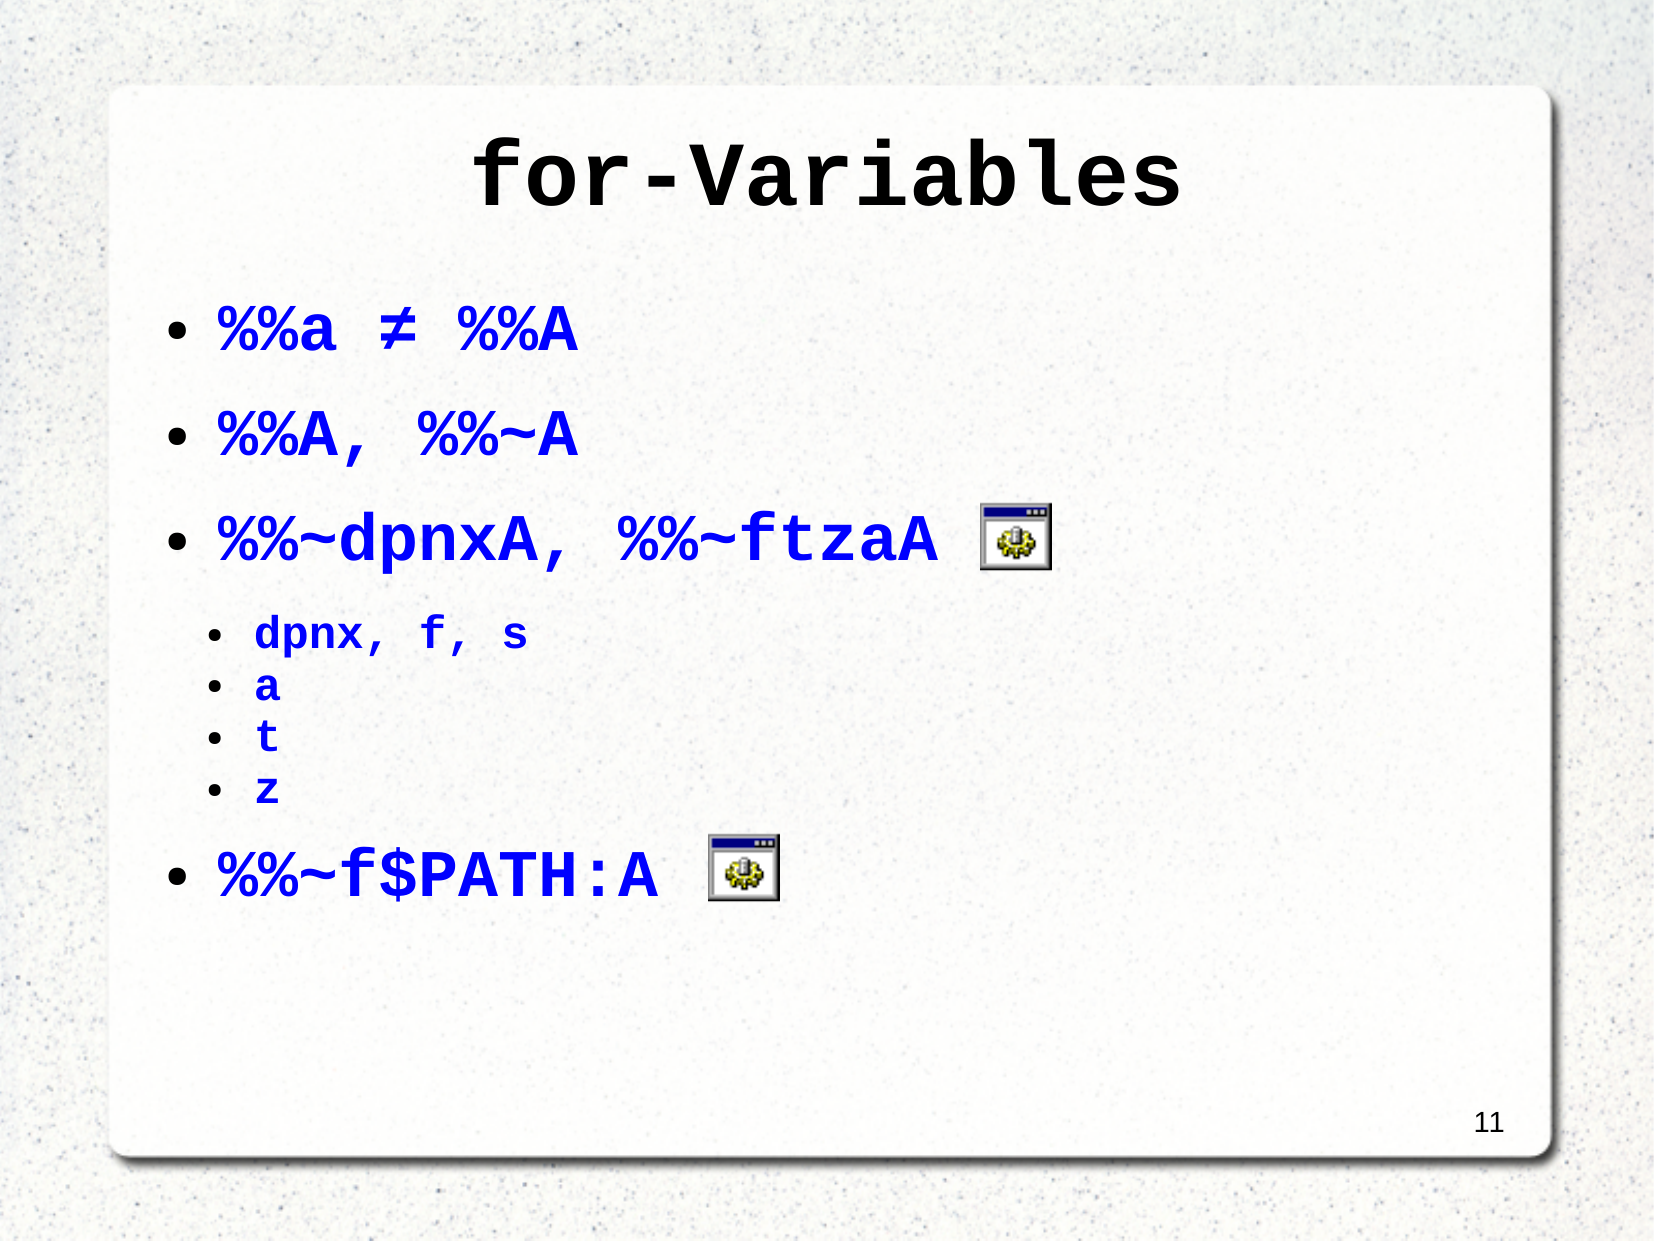

# for-Variables
%%a ≠ %%A
%%A, %%~A
%%~dpnxA, %%~ftzaA
dpnx, f, s
a
t
z
%%~f$PATH:A
11